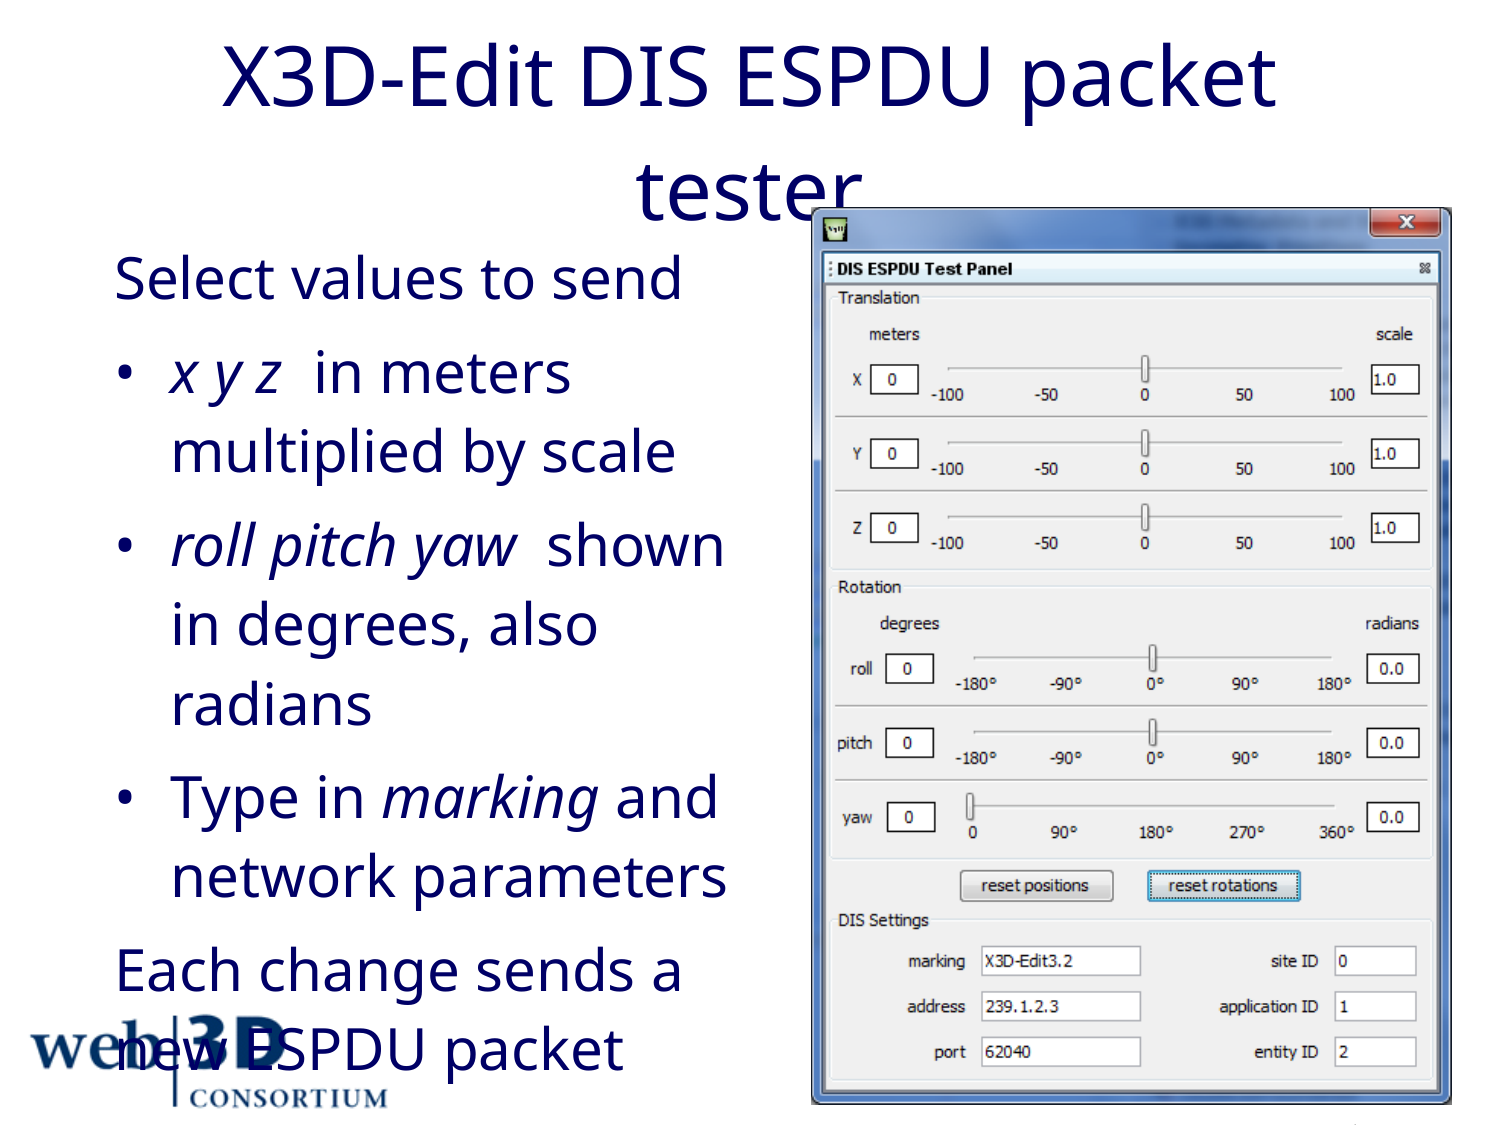

# X3D-Edit DIS ESPDU packet tester
Select values to send
x y z in meters multiplied by scale
roll pitch yaw shown in degrees, also radians
Type in marking and network parameters
Each change sends a new ESPDU packet